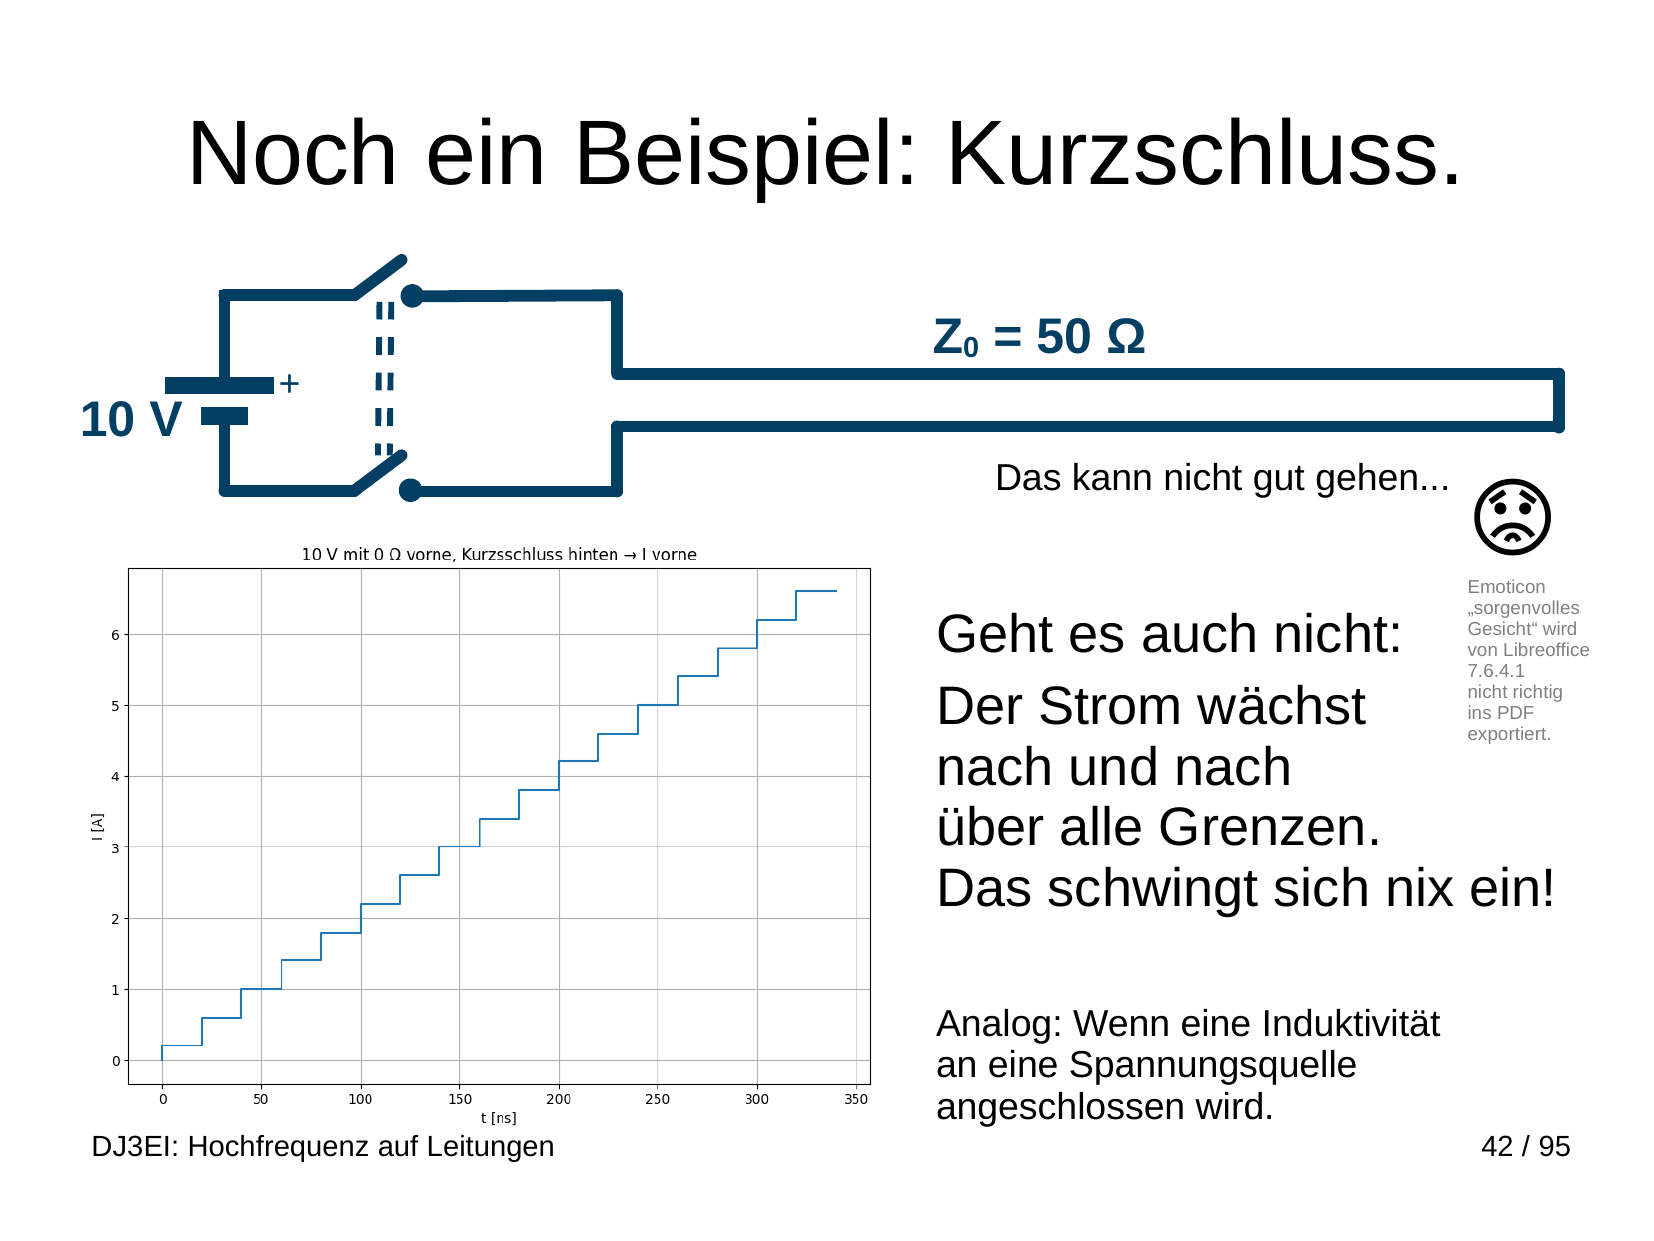

# Noch ein Beispiel: Kurzschluss.
Z0 = 50 Ω
+
10 V
Das kann nicht gut gehen...
😟
Emoticon
„sorgenvolles
Gesicht“ wird
von Libreoffice
7.6.4.1
nicht richtig
ins PDF
exportiert.
Geht es auch nicht:
Der Strom wächst
nach und nach
über alle Grenzen.
Das schwingt sich nix ein!
Analog: Wenn eine Induktivität
an eine Spannungsquelle
angeschlossen wird.